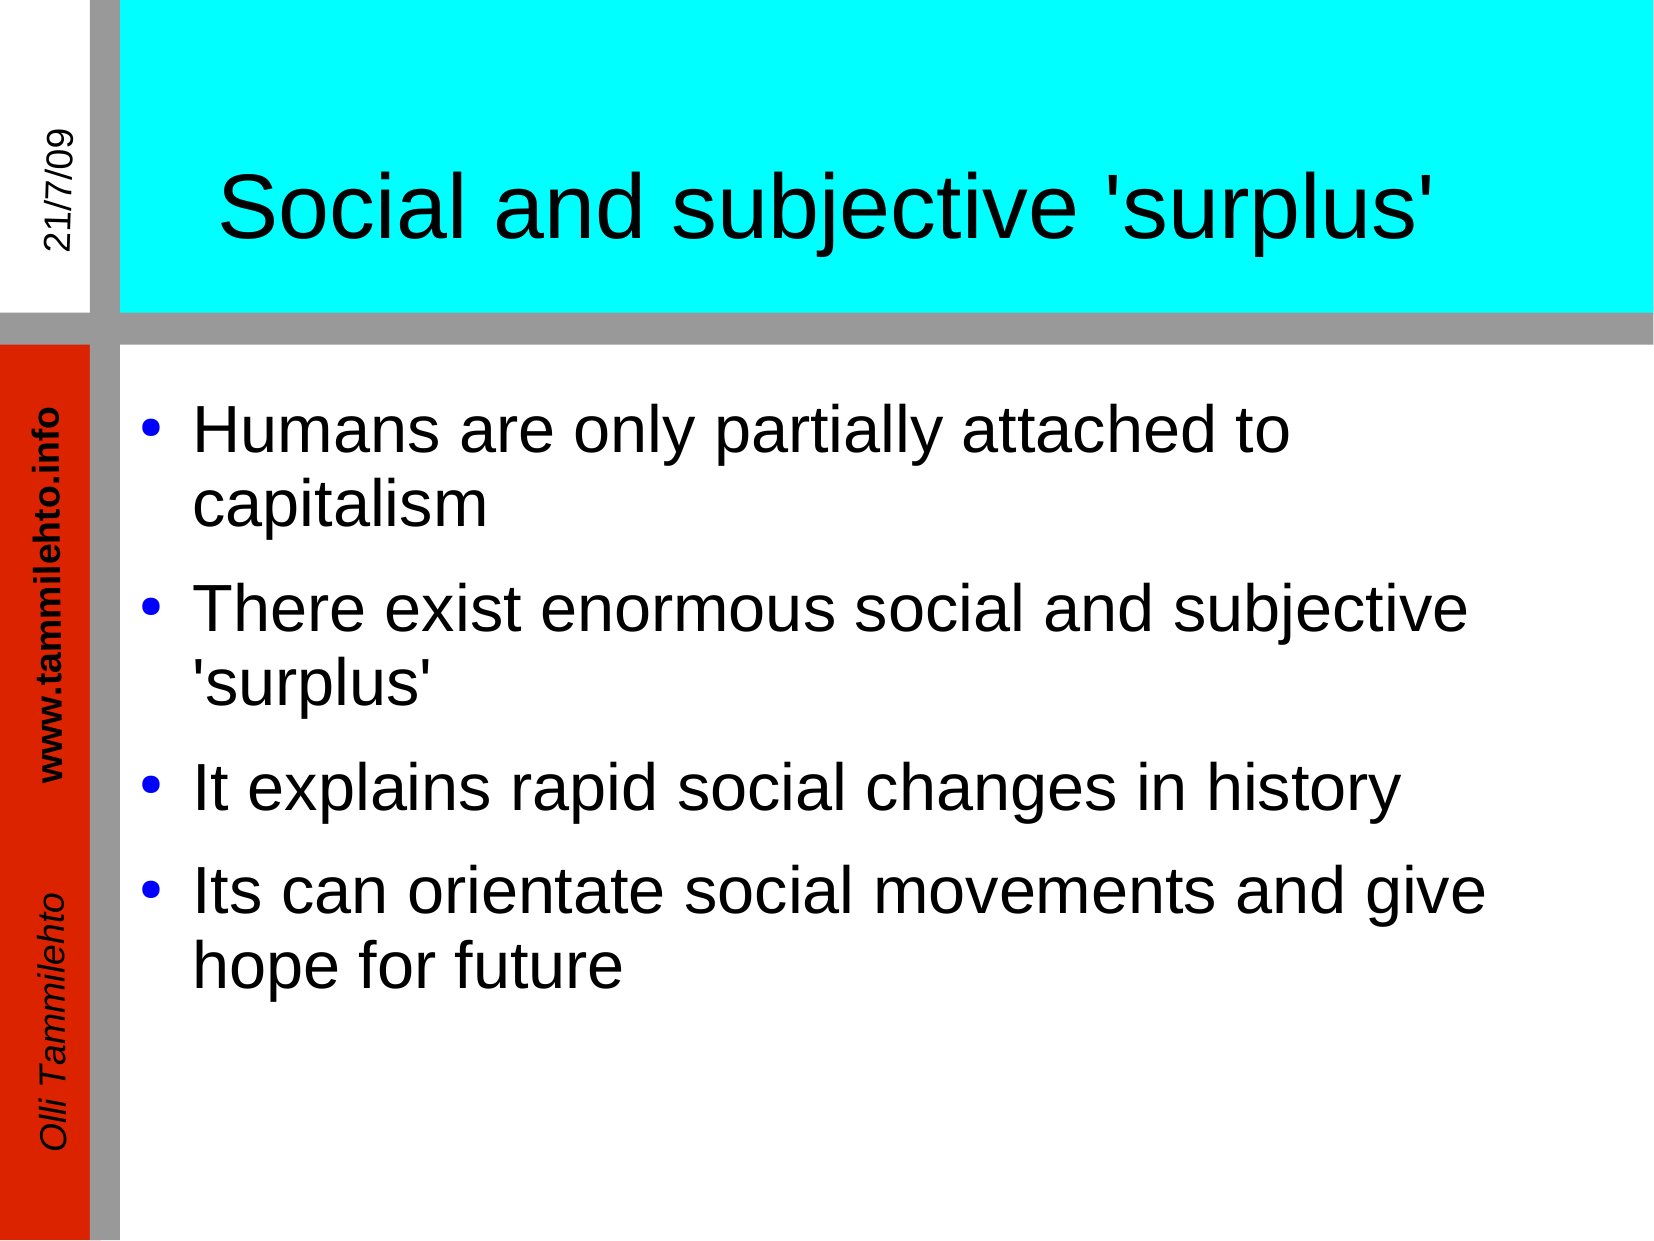

# Social and subjective 'surplus'
Humans are only partially attached to capitalism
There exist enormous social and subjective 'surplus'
It explains rapid social changes in history
Its can orientate social movements and give hope for future